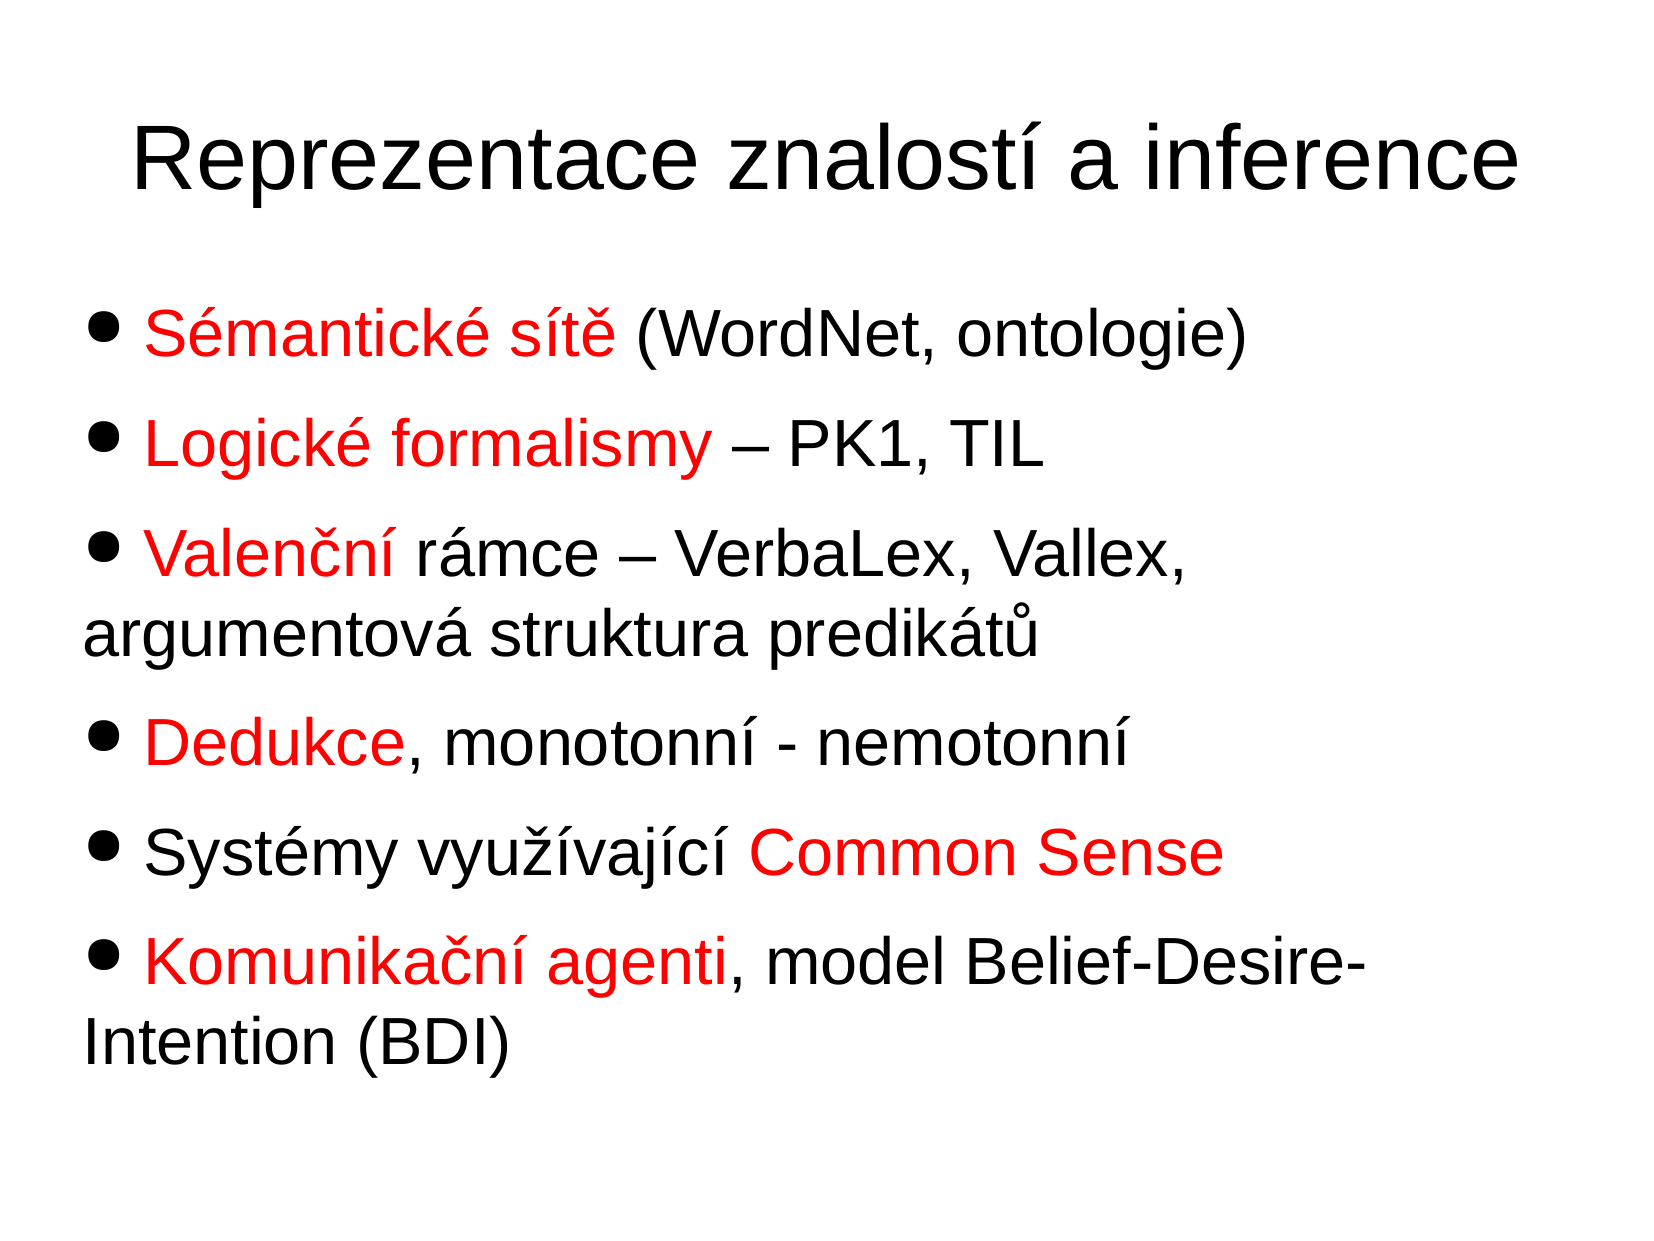

# Reprezentace znalostí a inference
 Sémantické sítě (WordNet, ontologie)
 Logické formalismy – PK1, TIL
 Valenční rámce – VerbaLex, Vallex, argumentová struktura predikátů
 Dedukce, monotonní - nemotonní
 Systémy využívající Common Sense
 Komunikační agenti, model Belief-Desire- Intention (BDI)